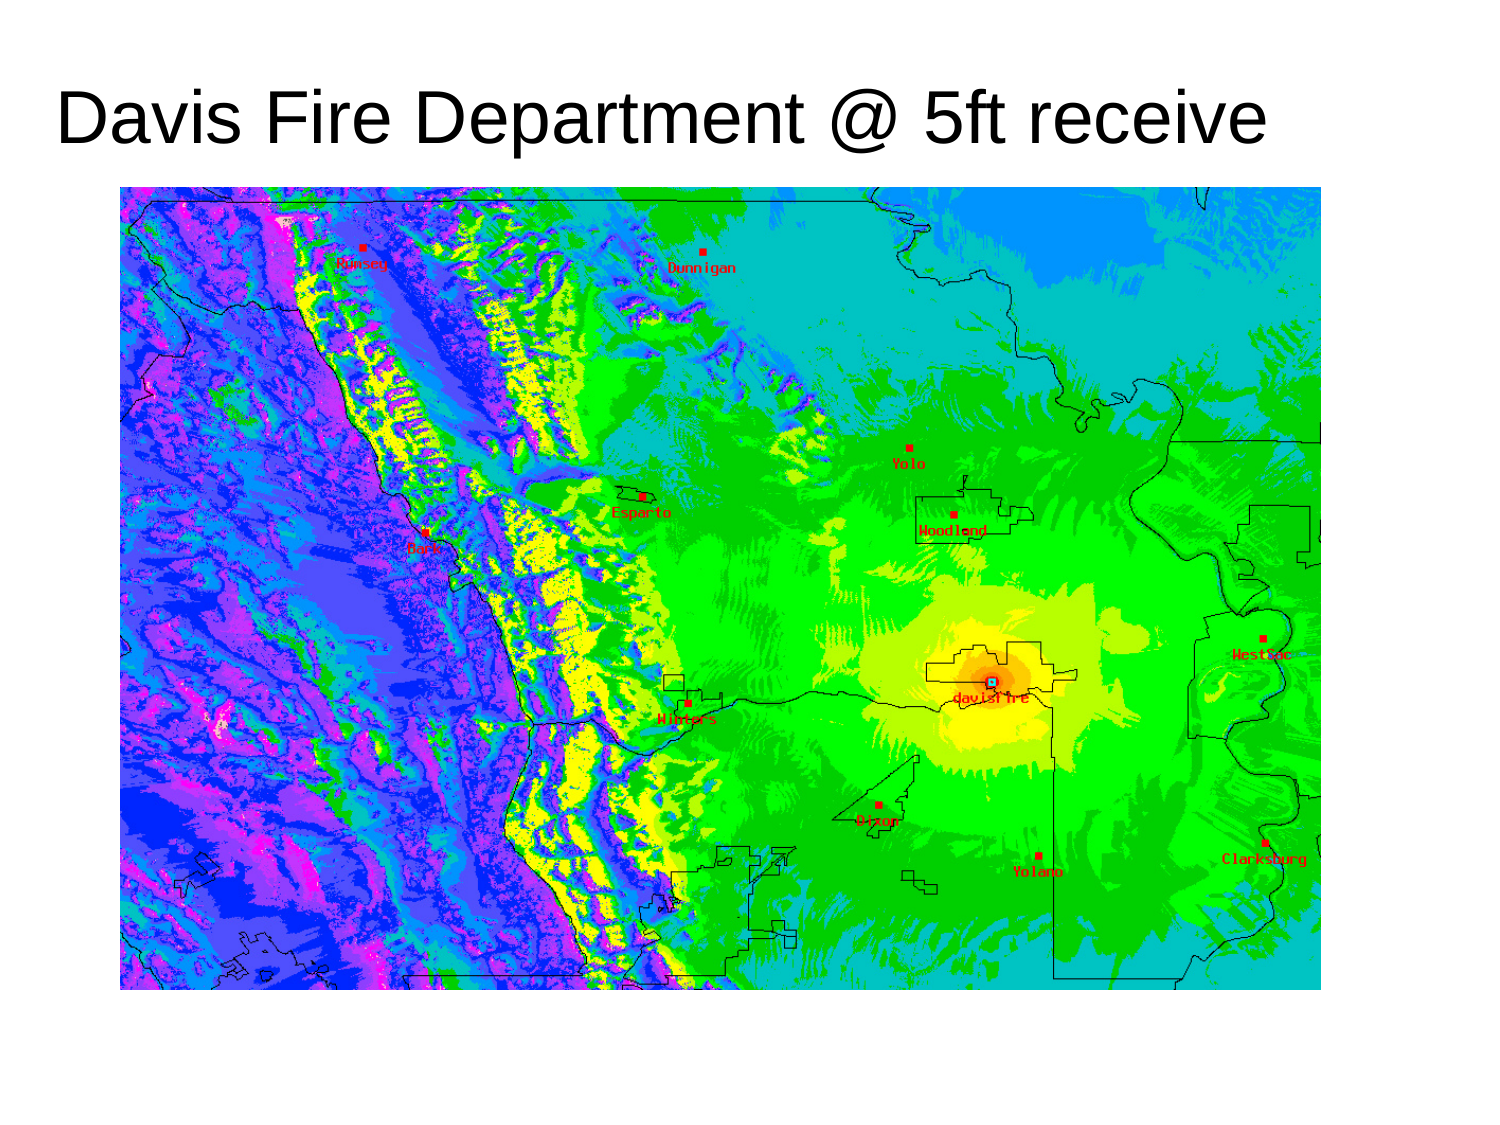

# Davis Fire Department @ 5ft receive